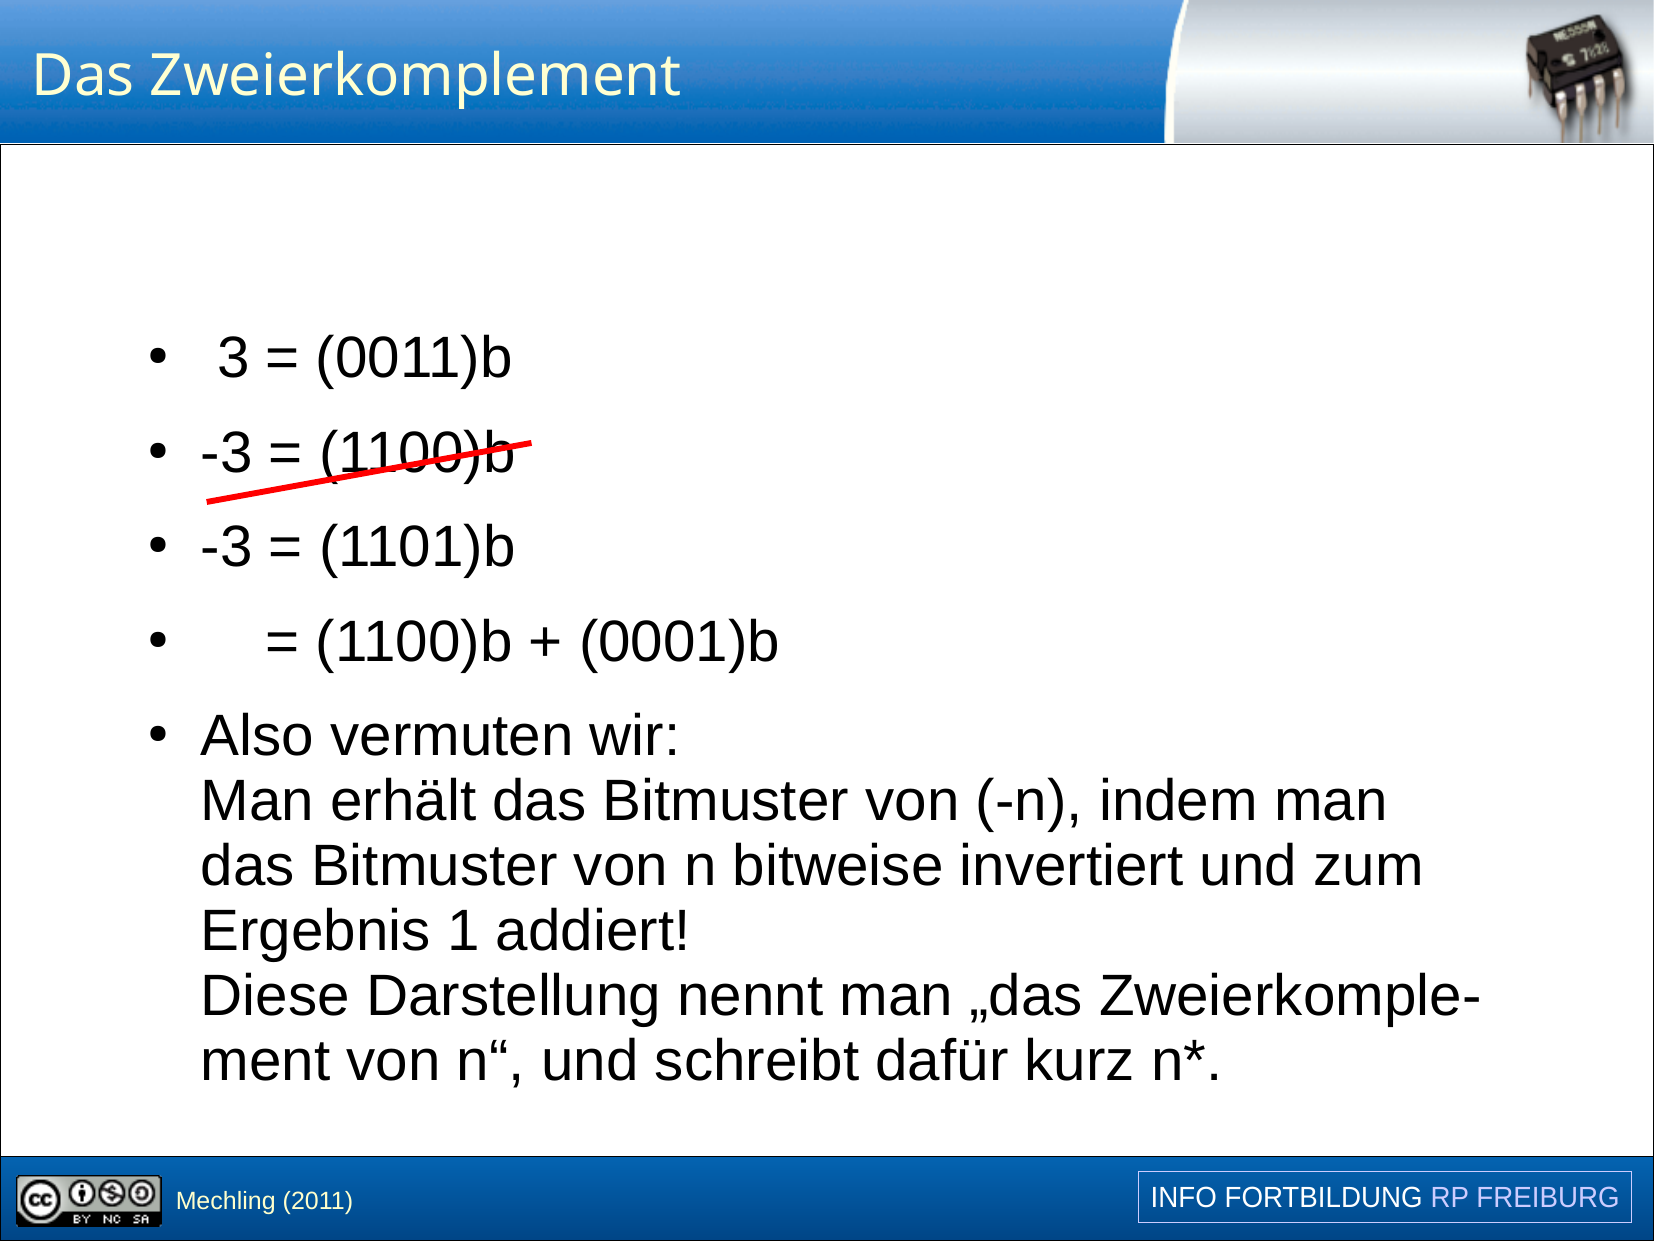

# Das Zweierkomplement
 3 = (0011)b
-3 = (1100)b
-3 = (1101)b
 = (1100)b + (0001)b
Also vermuten wir:
Man erhält das Bitmuster von (-n), indem man das Bitmuster von n bitweise invertiert und zum Ergebnis 1 addiert!
Diese Darstellung nennt man „das Zweierkomple-ment von n“, und schreibt dafür kurz n*.